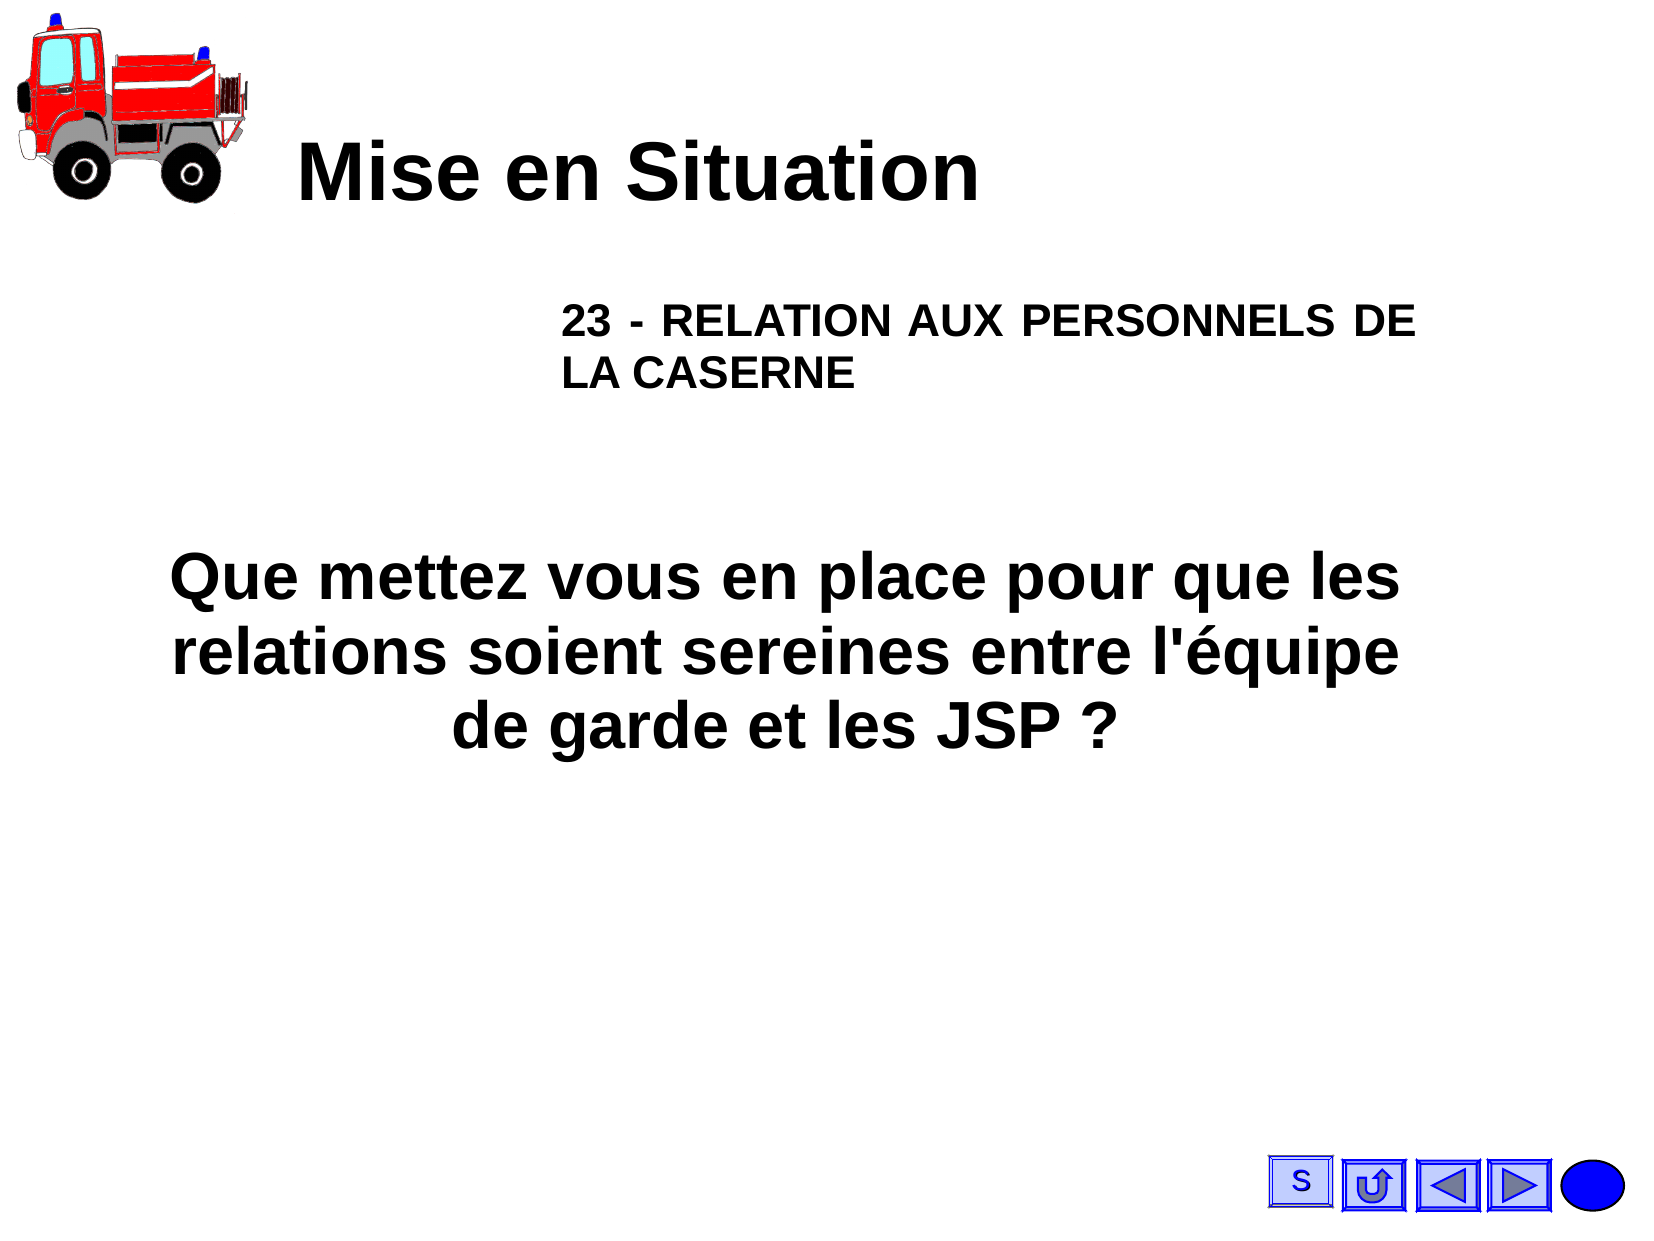

Mise en Situation
23 - RELATION AUX PERSONNELS DE LA CASERNE
# Que mettez vous en place pour que les relations soient sereines entre l'équipe de garde et les JSP ?